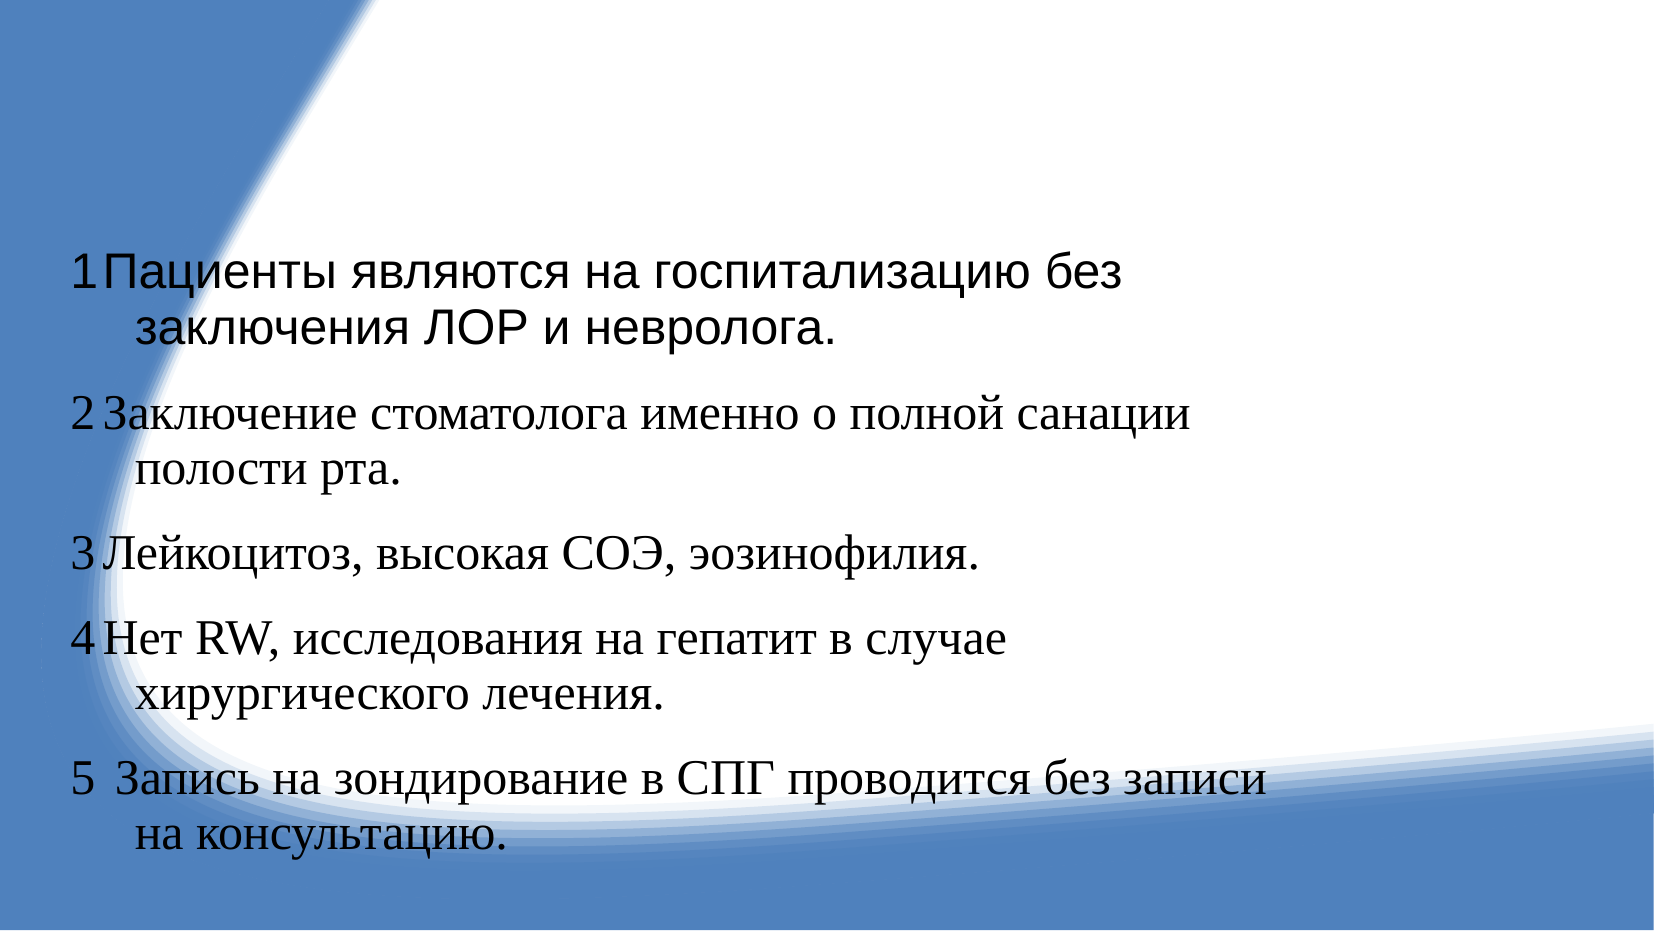

#
Пациенты являются на госпитализацию без заключения ЛОР и невролога.
Заключение стоматолога именно о полной санации полости рта.
Лейкоцитоз, высокая СОЭ, эозинофилия.
Нет RW, исследования на гепатит в случае хирургического лечения.
 Запись на зондирование в СПГ проводится без записи на консультацию.